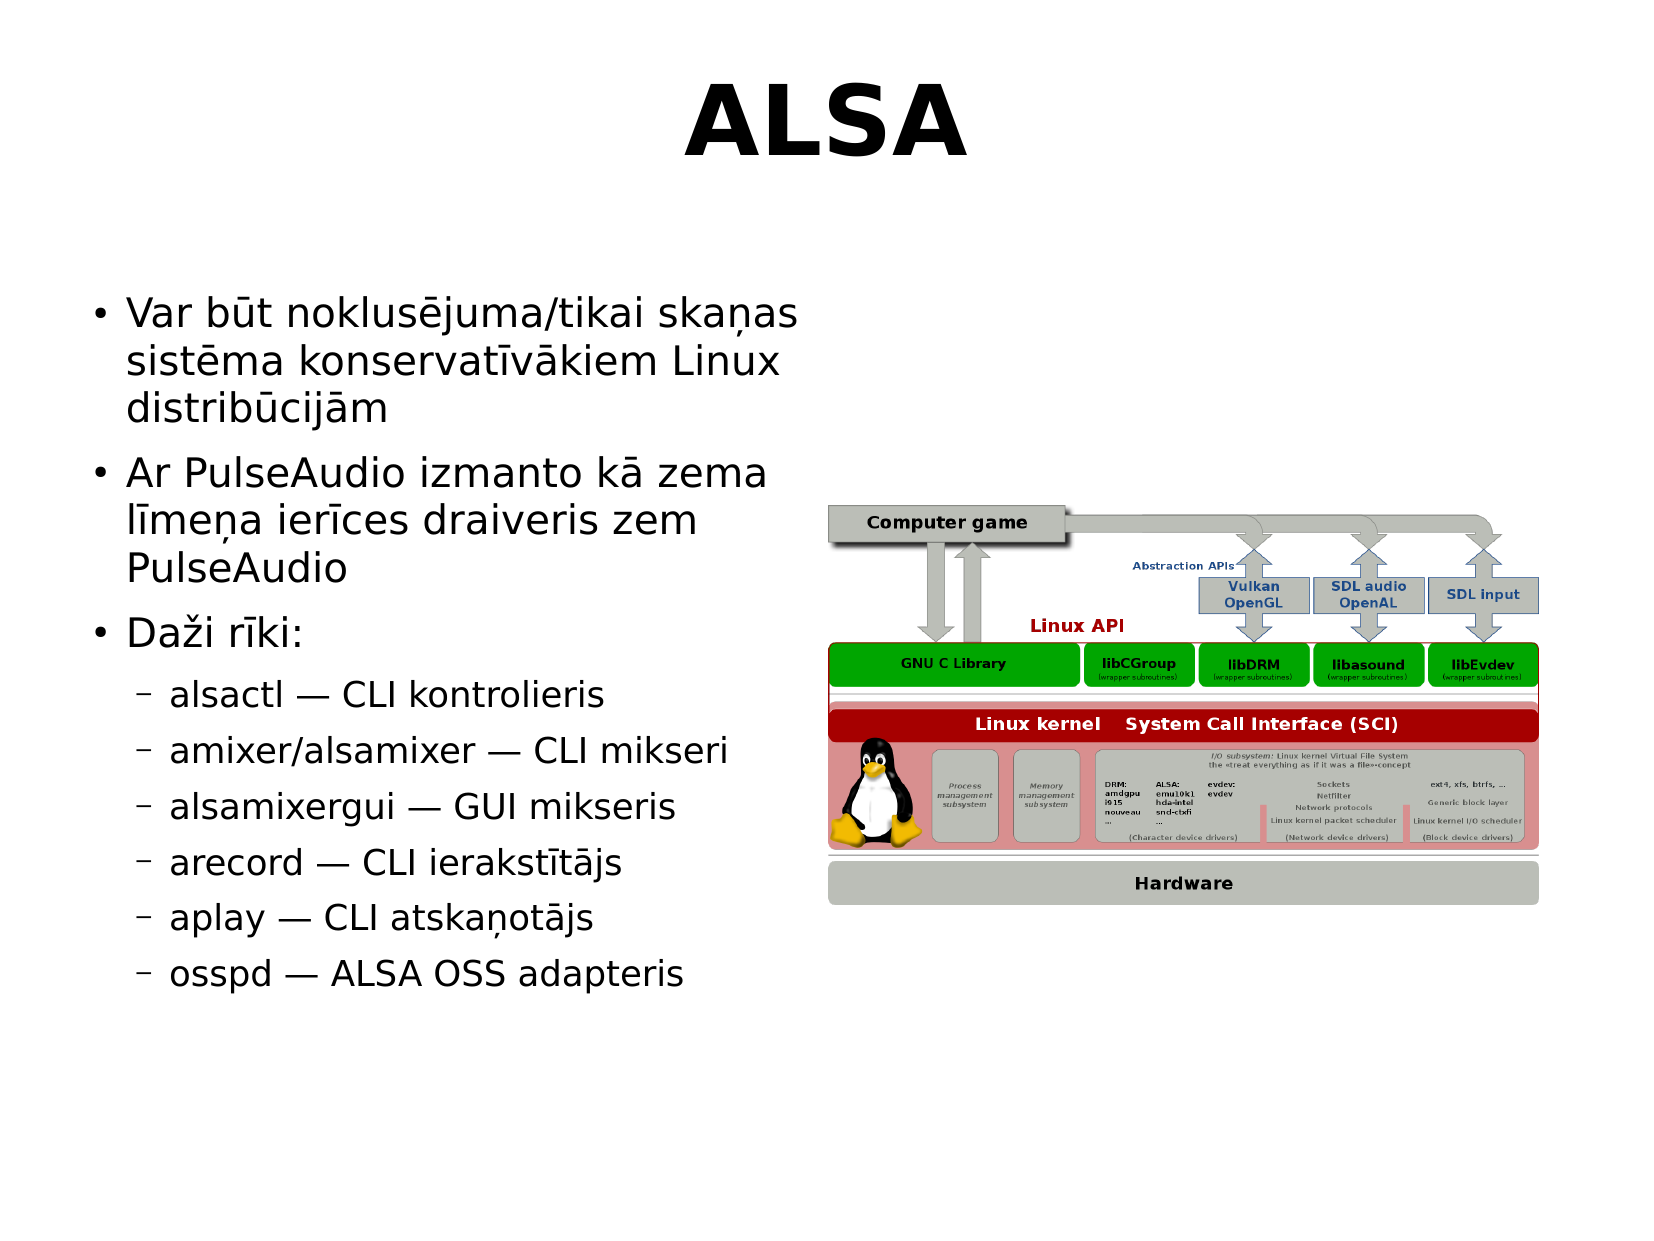

# ALSA
Var būt noklusējuma/tikai skaņas sistēma konservatīvākiem Linux distribūcijām
Ar PulseAudio izmanto kā zema līmeņa ierīces draiveris zem PulseAudio
Daži rīki:
alsactl — CLI kontrolieris
amixer/alsamixer — CLI mikseri
alsamixergui — GUI mikseris
arecord — CLI ierakstītājs
aplay — CLI atskaņotājs
osspd — ALSA OSS adapteris